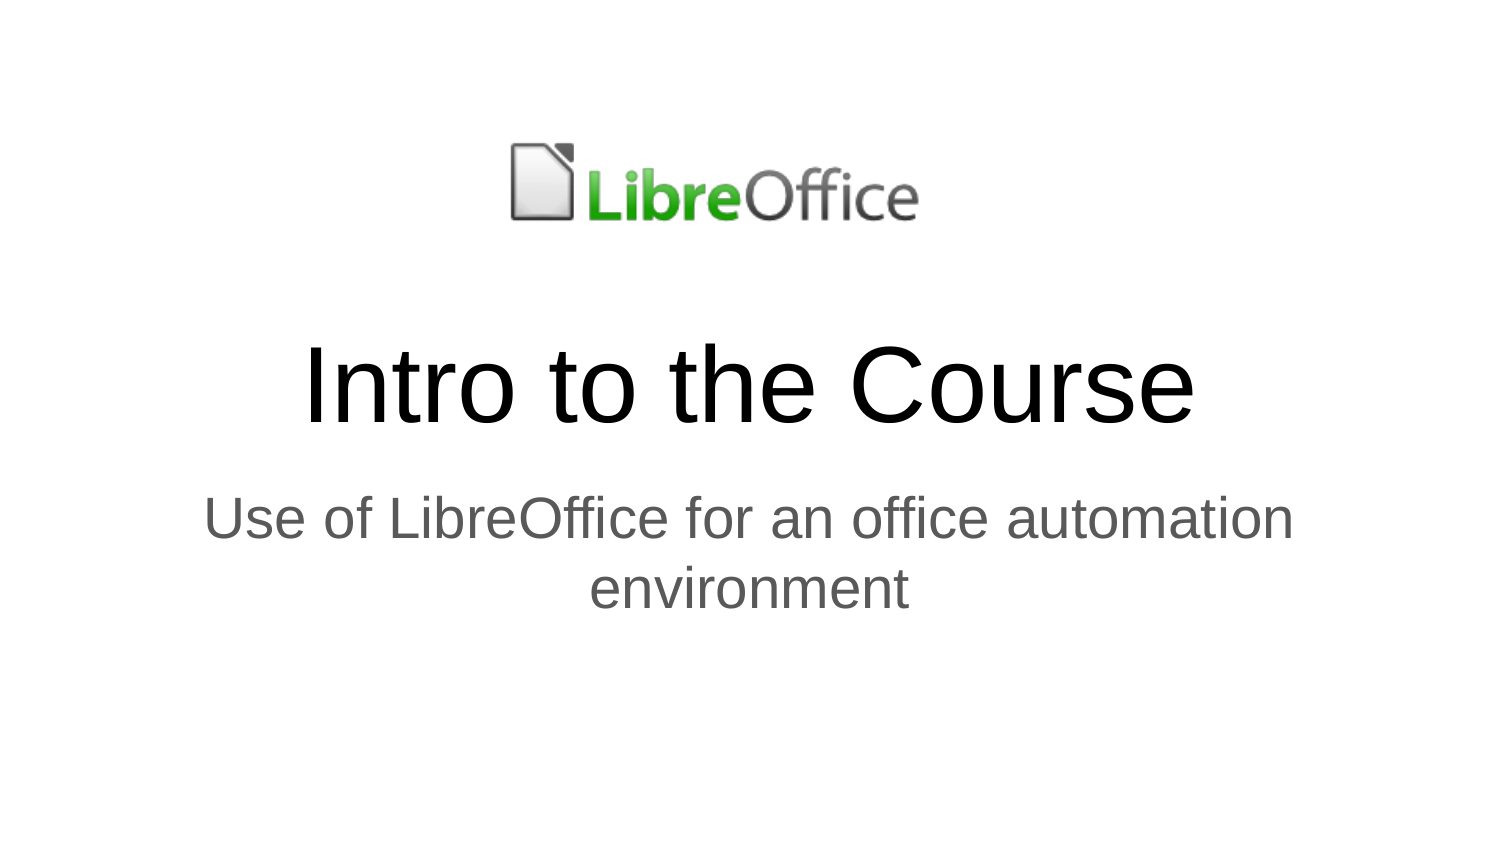

# Intro to the Course
Use of LibreOffice for an office automation environment